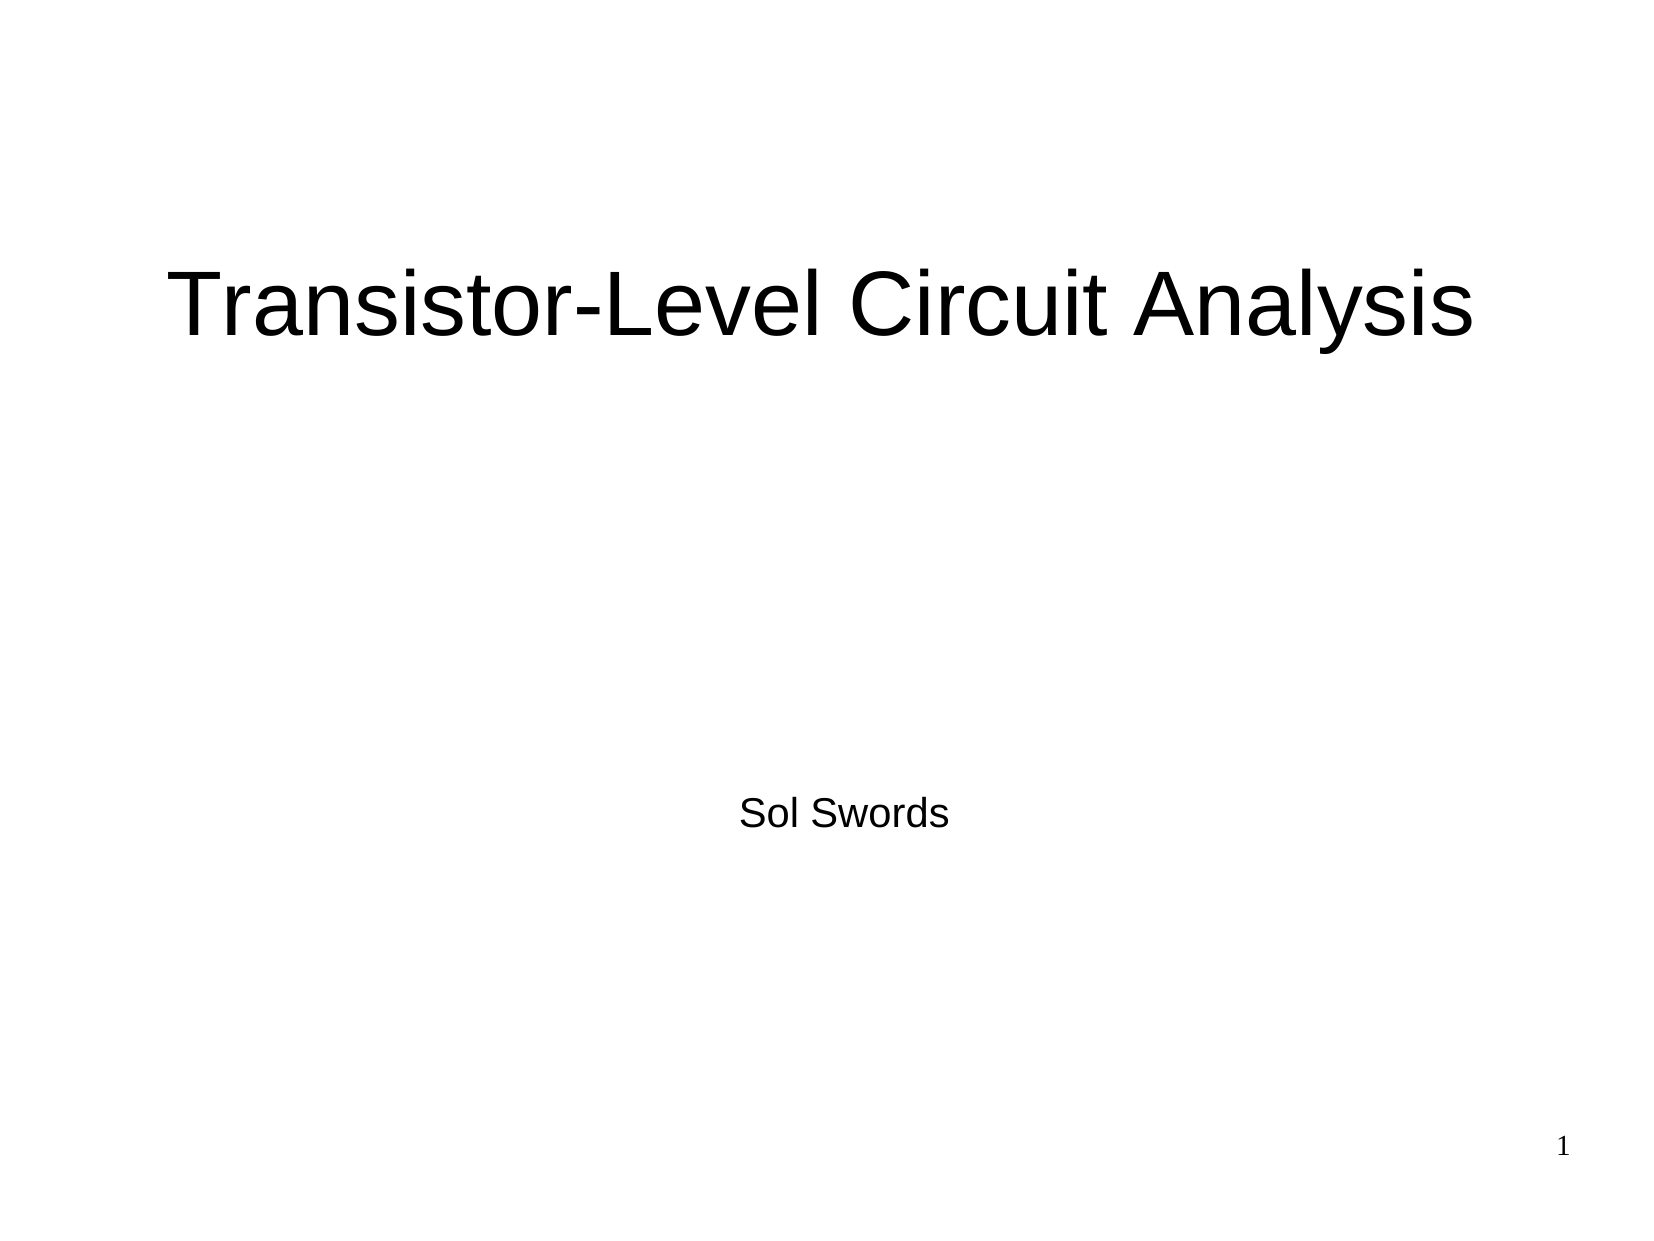

# Transistor-Level Circuit Analysis
Sol Swords
1